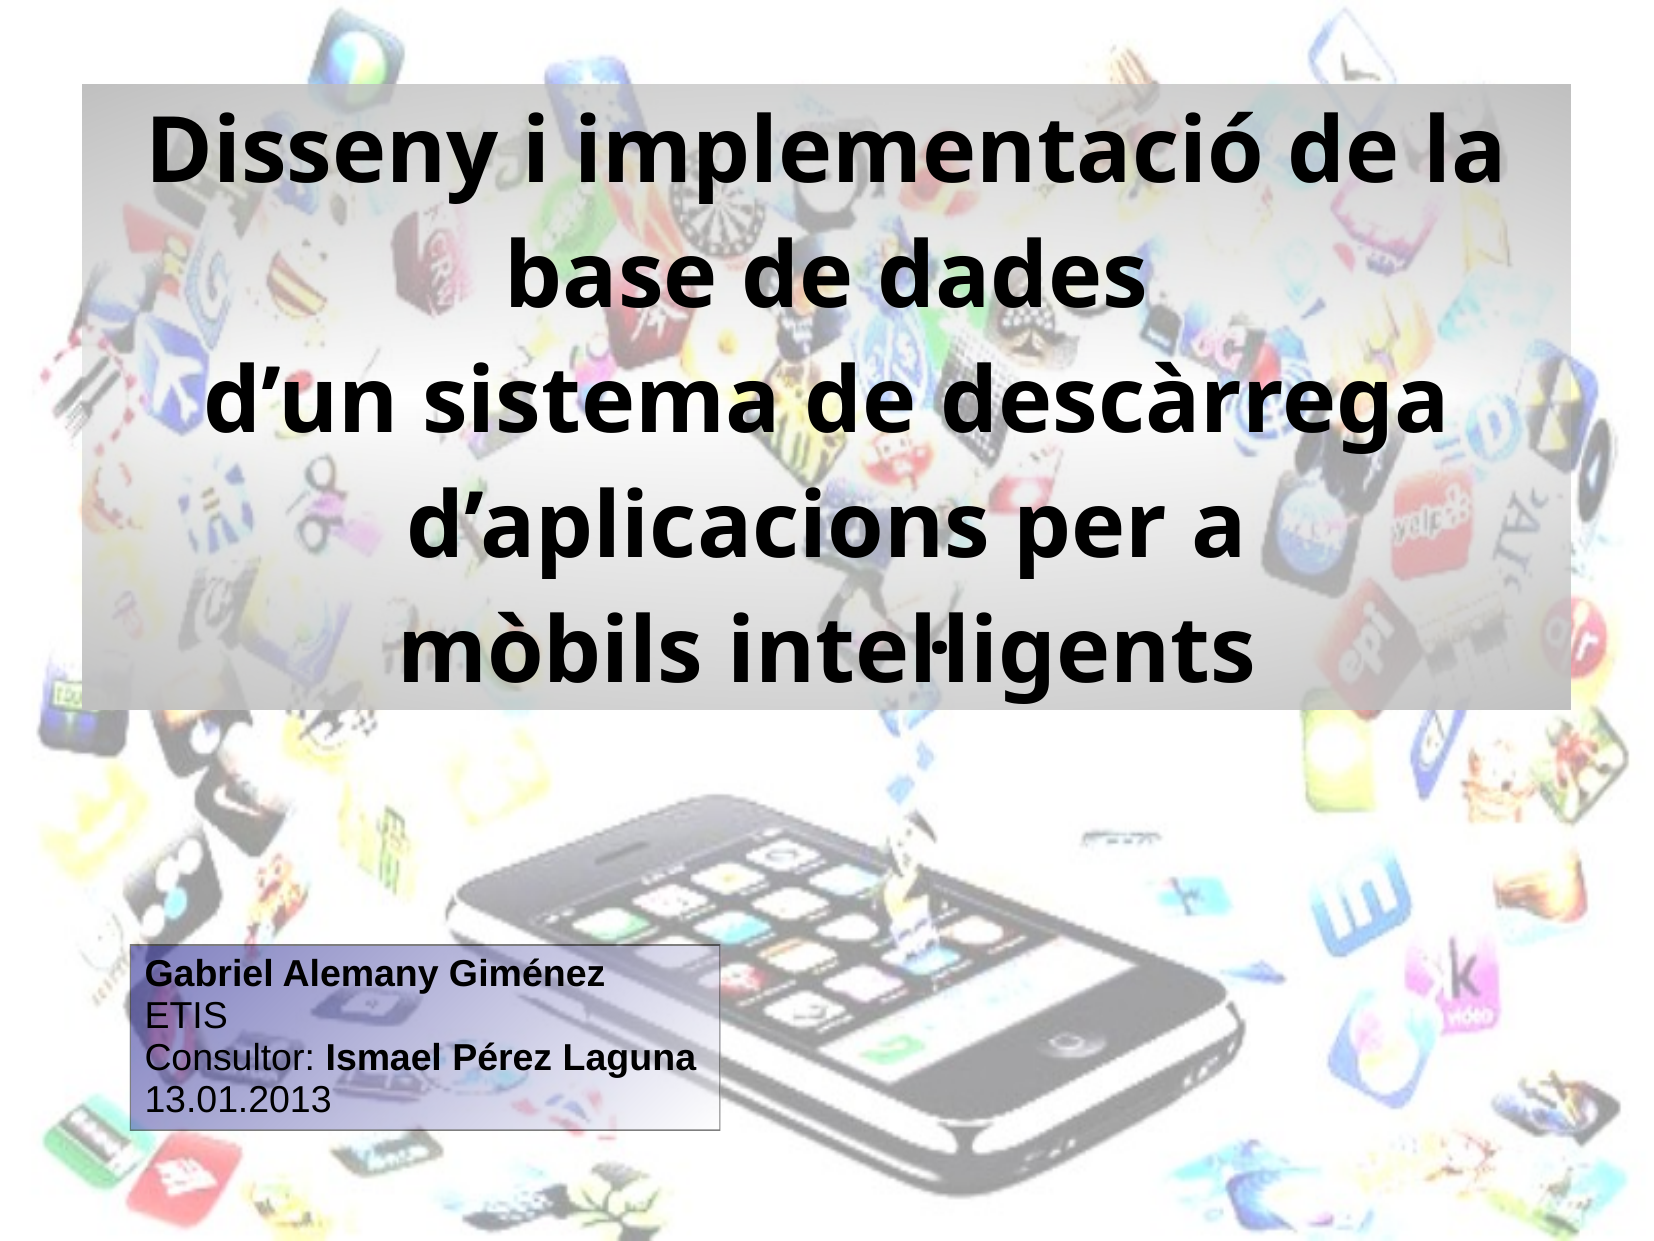

# Disseny i implementació de la base de dades d’un sistema de descàrrega d’aplicacions per a mòbils intel·ligents
Gabriel Alemany Giménez
ETIS
Consultor: Ismael Pérez Laguna
13.01.2013